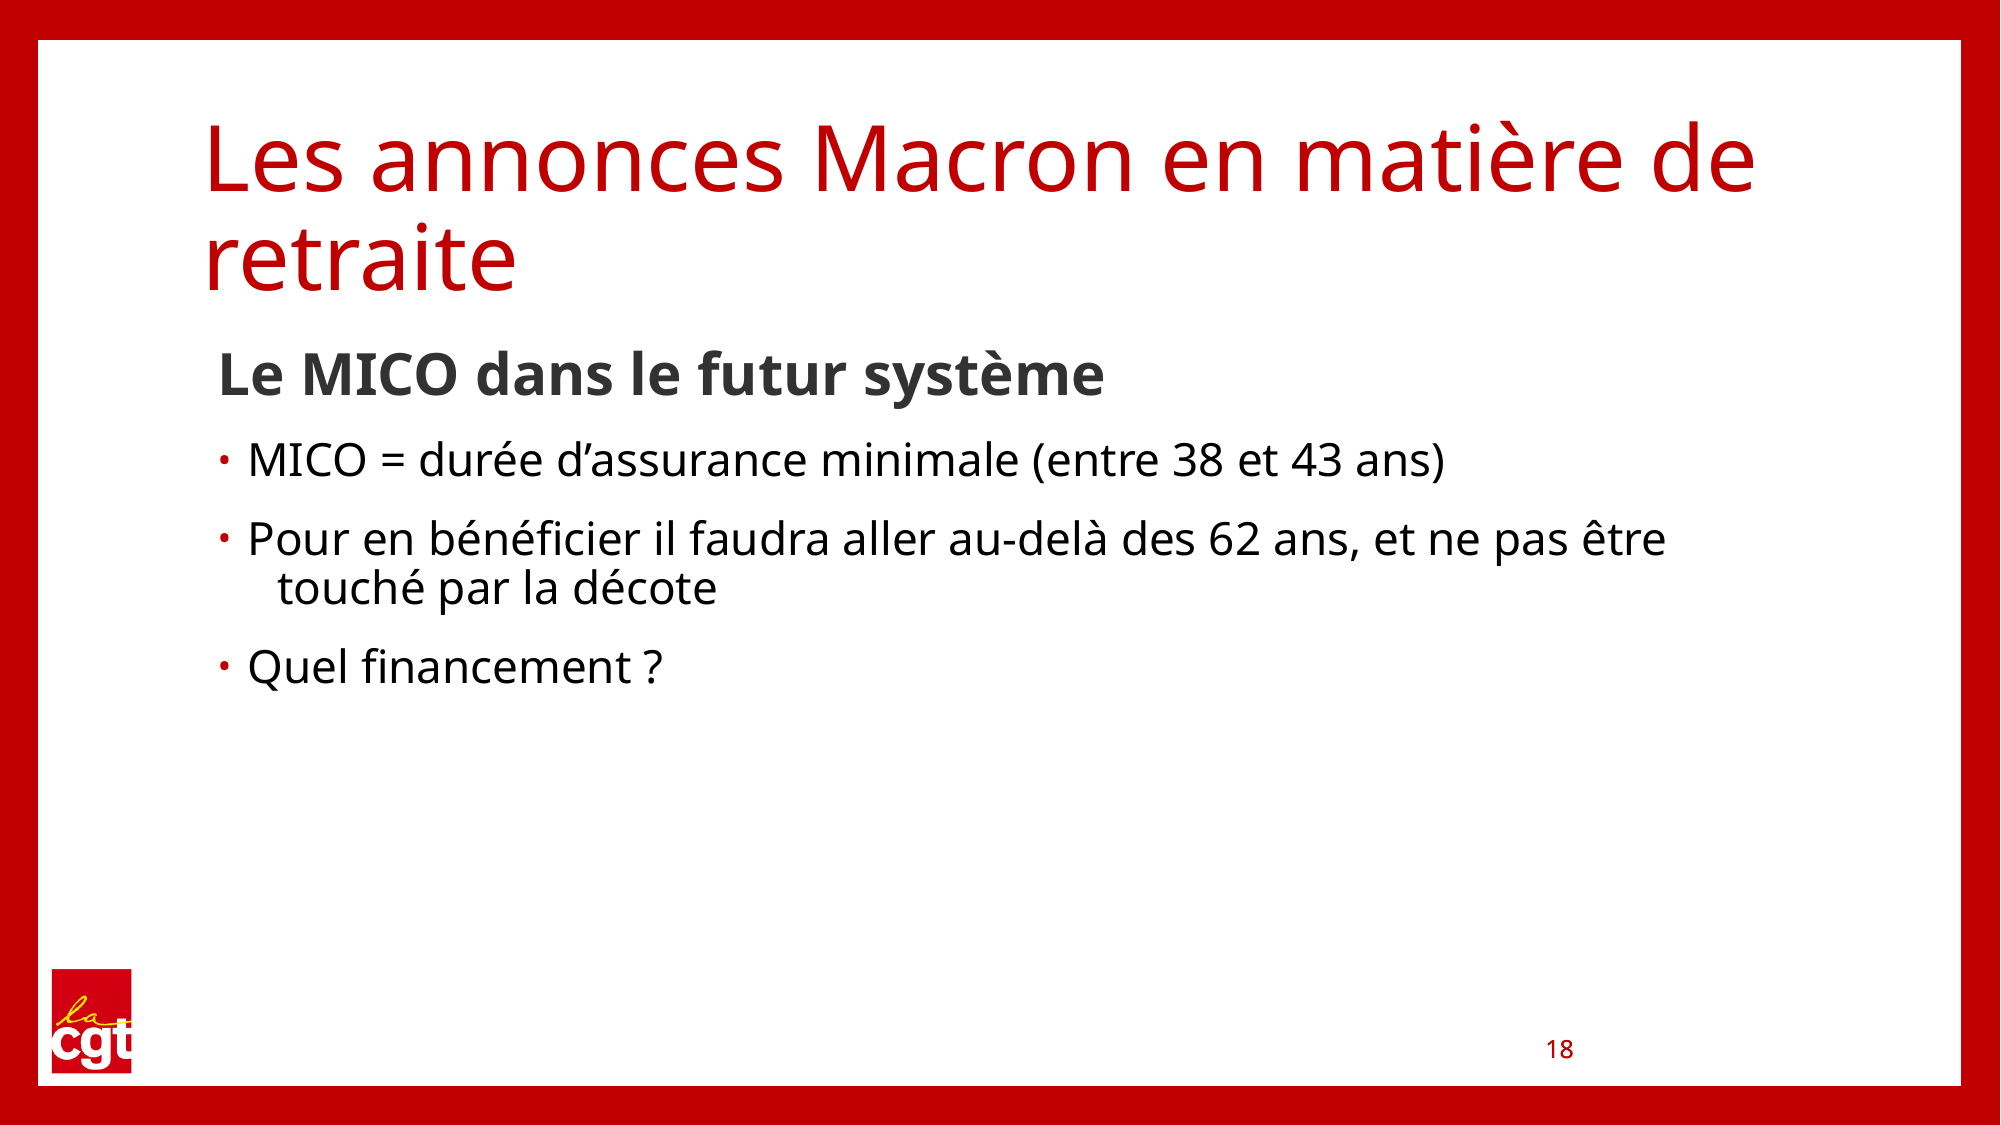

# Les annonces Macron en matière de retraite
Le MICO dans le futur système
MICO = durée d’assurance minimale (entre 38 et 43 ans)
Pour en bénéficier il faudra aller au-delà des 62 ans, et ne pas être touché par la décote
Quel financement ?